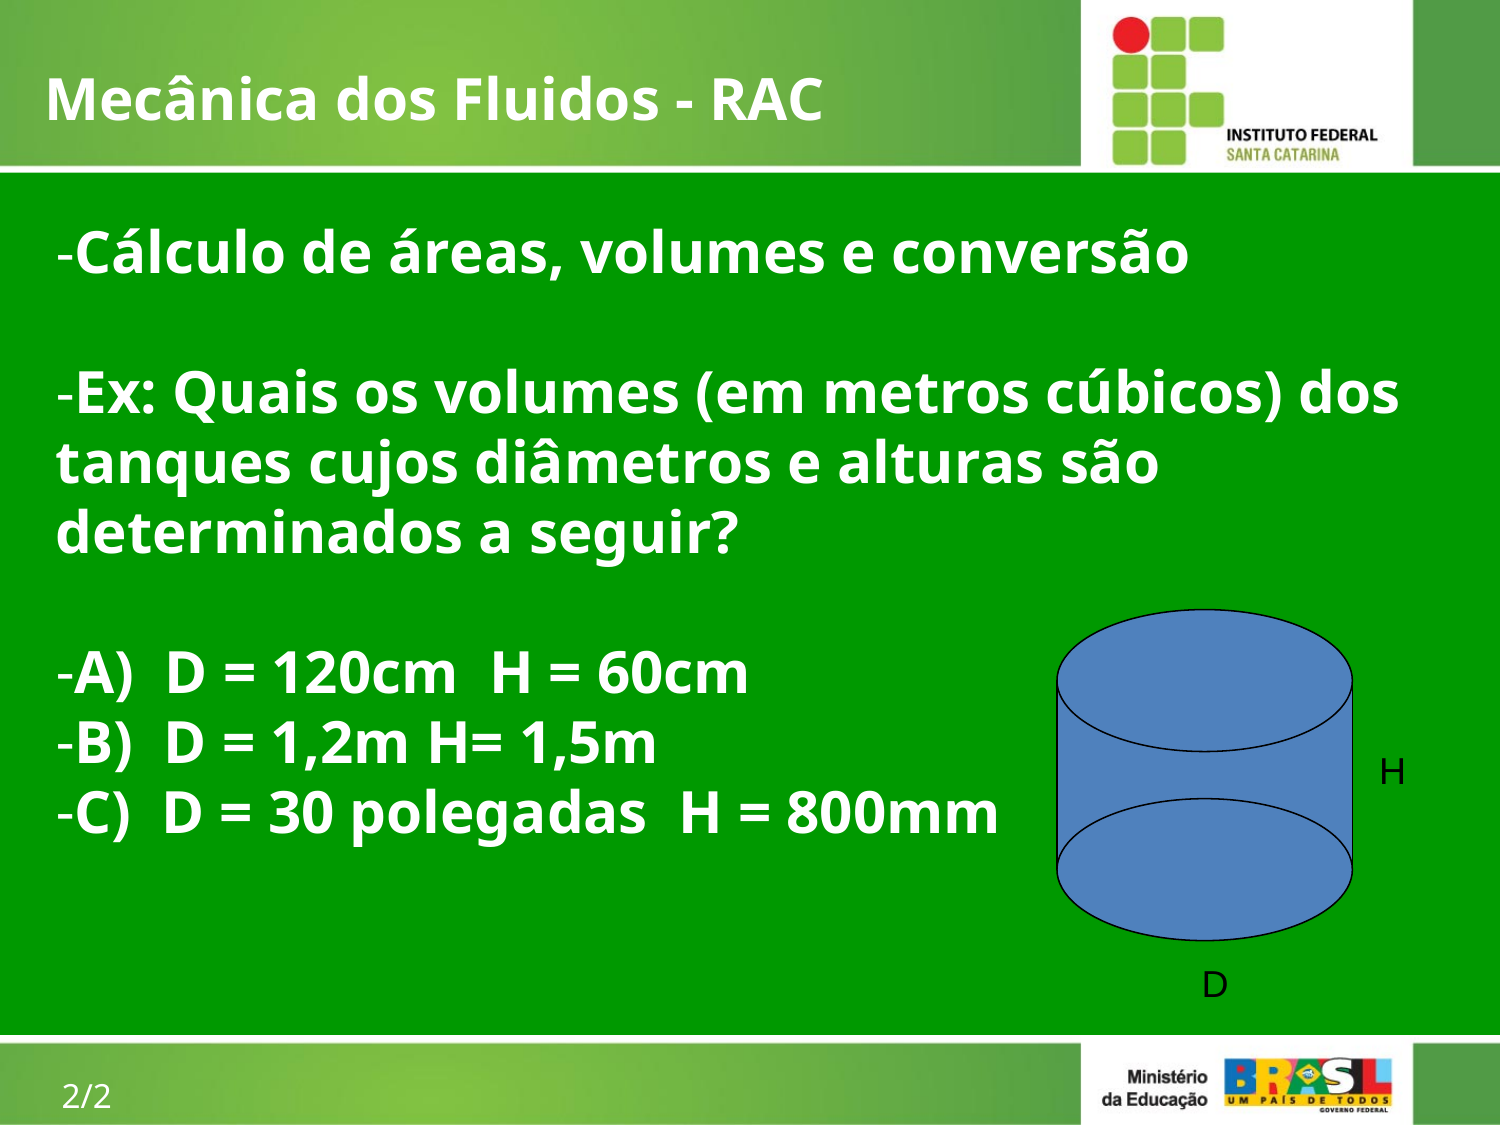

Mecânica dos Fluidos - RAC
Cálculo de áreas, volumes e conversão
Ex: Quais os volumes (em metros cúbicos) dos tanques cujos diâmetros e alturas são determinados a seguir?
A) D = 120cm H = 60cm
B) D = 1,2m H= 1,5m
C) D = 30 polegadas H = 800mm
H
D
2/2